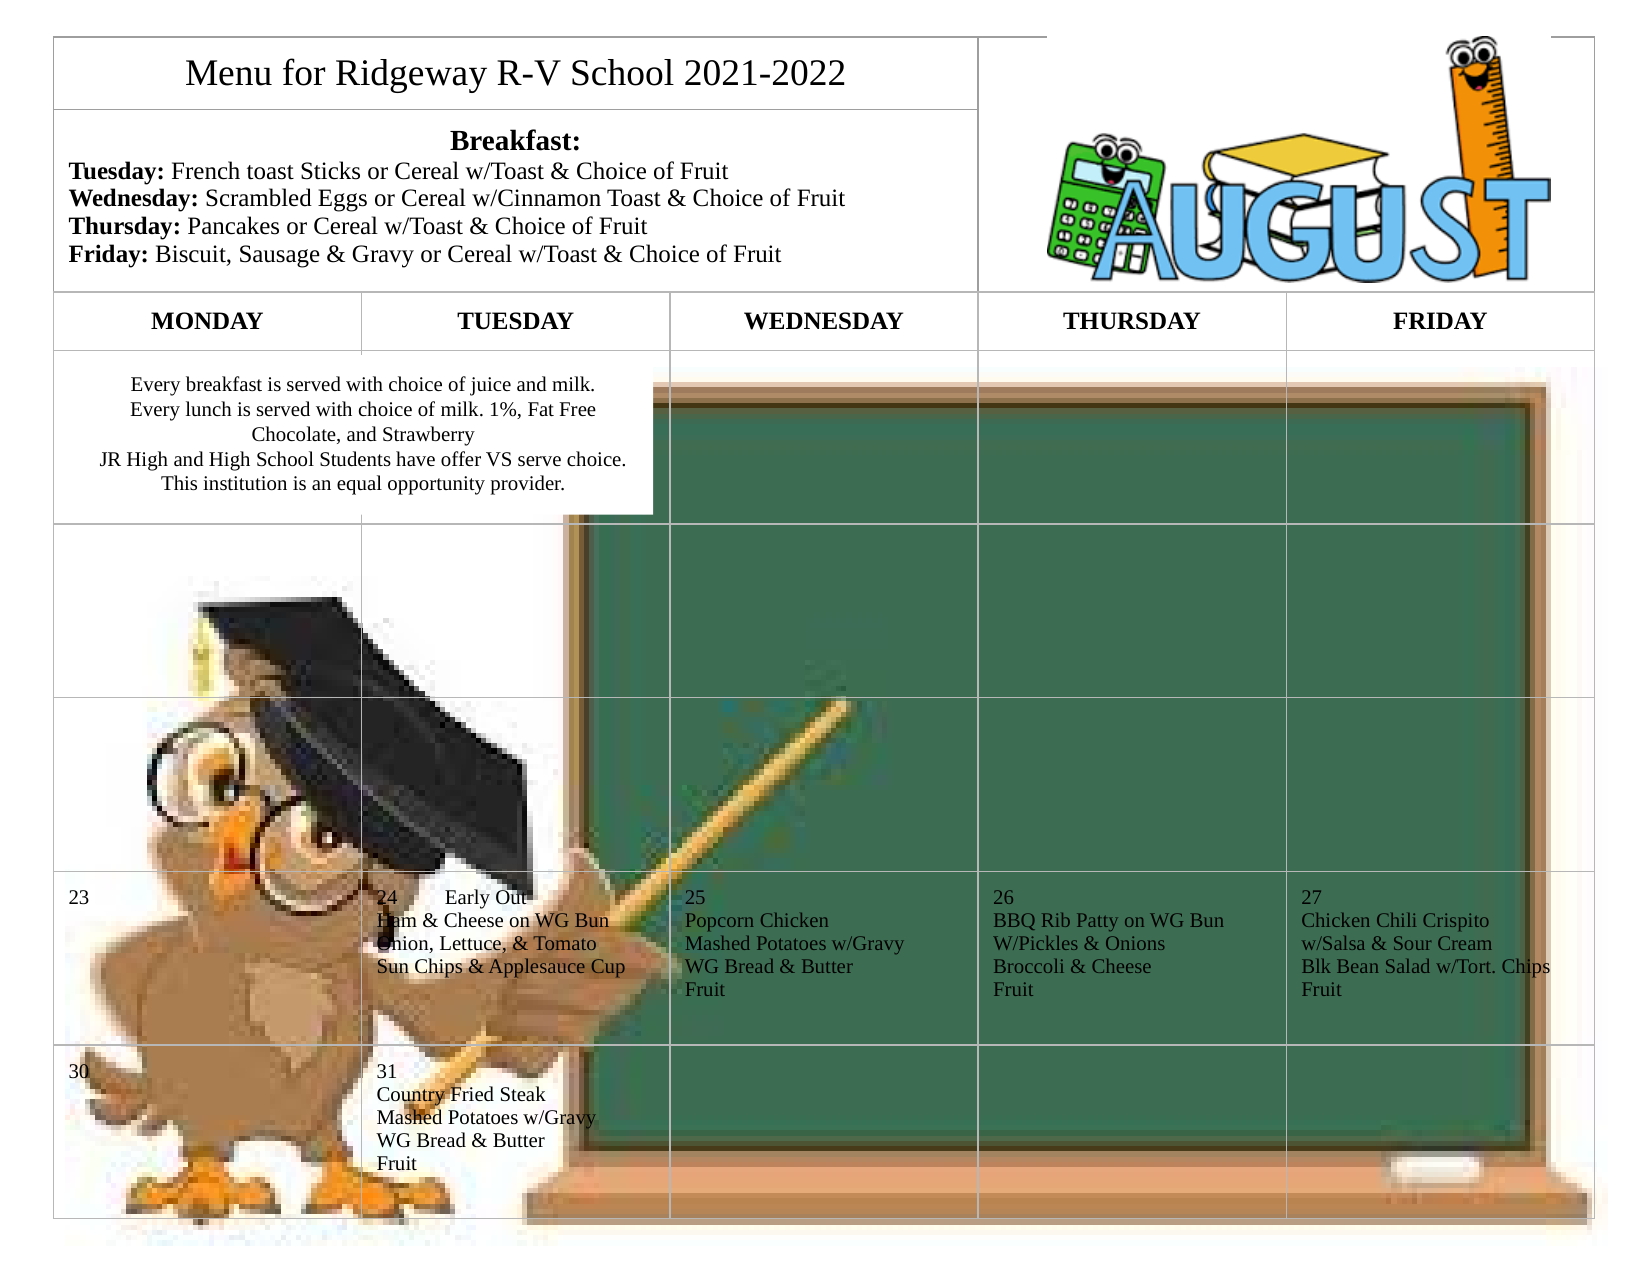

| Menu for Ridgeway R-V School 2021-2022 | | | | |
| --- | --- | --- | --- | --- |
| Breakfast: Tuesday: French toast Sticks or Cereal w/Toast & Choice of Fruit Wednesday: Scrambled Eggs or Cereal w/Cinnamon Toast & Choice of Fruit Thursday: Pancakes or Cereal w/Toast & Choice of Fruit Friday: Biscuit, Sausage & Gravy or Cereal w/Toast & Choice of Fruit | | | | |
| MONDAY | TUESDAY | WEDNESDAY | THURSDAY | FRIDAY |
| | | | | |
| | | | | |
| | | | | |
| 23 | 24 Early Out Ham & Cheese on WG Bun Onion, Lettuce, & Tomato Sun Chips & Applesauce Cup | 25 Popcorn Chicken Mashed Potatoes w/Gravy WG Bread & Butter Fruit | 26 BBQ Rib Patty on WG Bun W/Pickles & Onions Broccoli & Cheese Fruit | 27 Chicken Chili Crispito w/Salsa & Sour Cream Blk Bean Salad w/Tort. Chips Fruit |
| 30 | 31 Country Fried Steak Mashed Potatoes w/Gravy WG Bread & Butter Fruit | | | |
Every breakfast is served with choice of juice and milk.
Every lunch is served with choice of milk. 1%, Fat Free Chocolate, and Strawberry
JR High and High School Students have offer VS serve choice.
This institution is an equal opportunity provider.